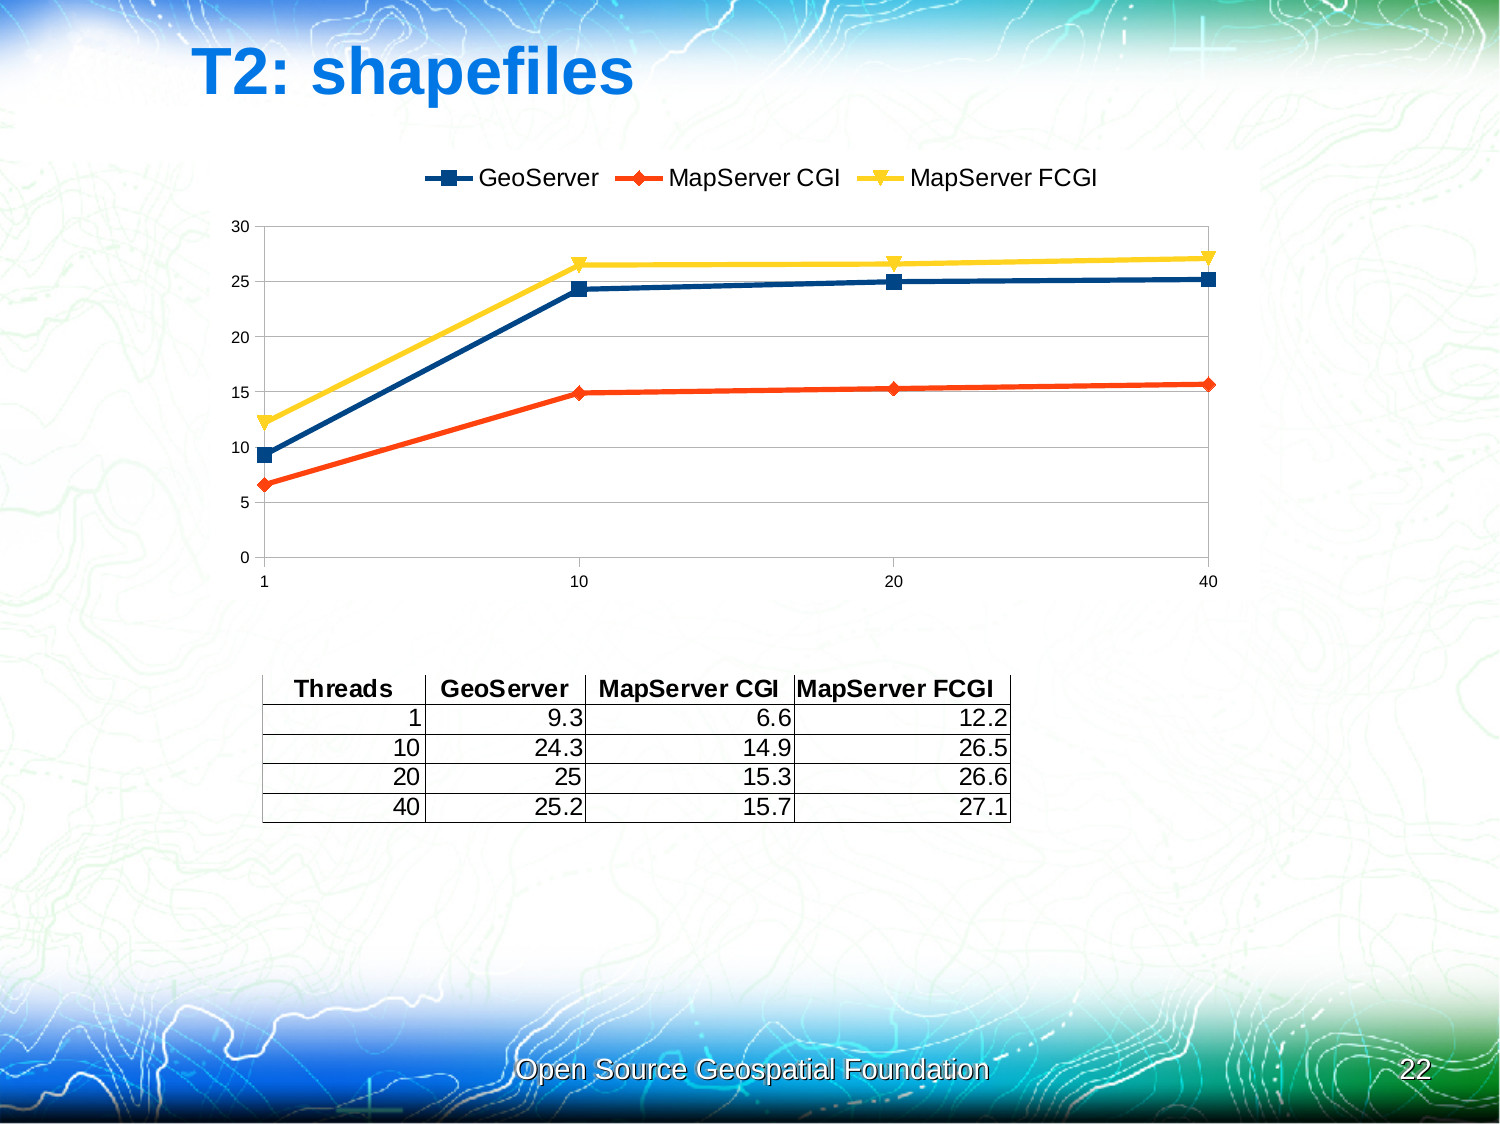

# T2: shapefiles
### Chart
| Category | GeoServer | MapServer CGI | MapServer FCGI |
|---|---|---|---|
| 1 | 9.3 | 6.6 | 12.2 |
| 10 | 24.3 | 14.9 | 26.5 |
| 20 | 25.0 | 15.3 | 26.6 |
| 40 | 25.2 | 15.7 | 27.1 |Open Source Geospatial Foundation
22